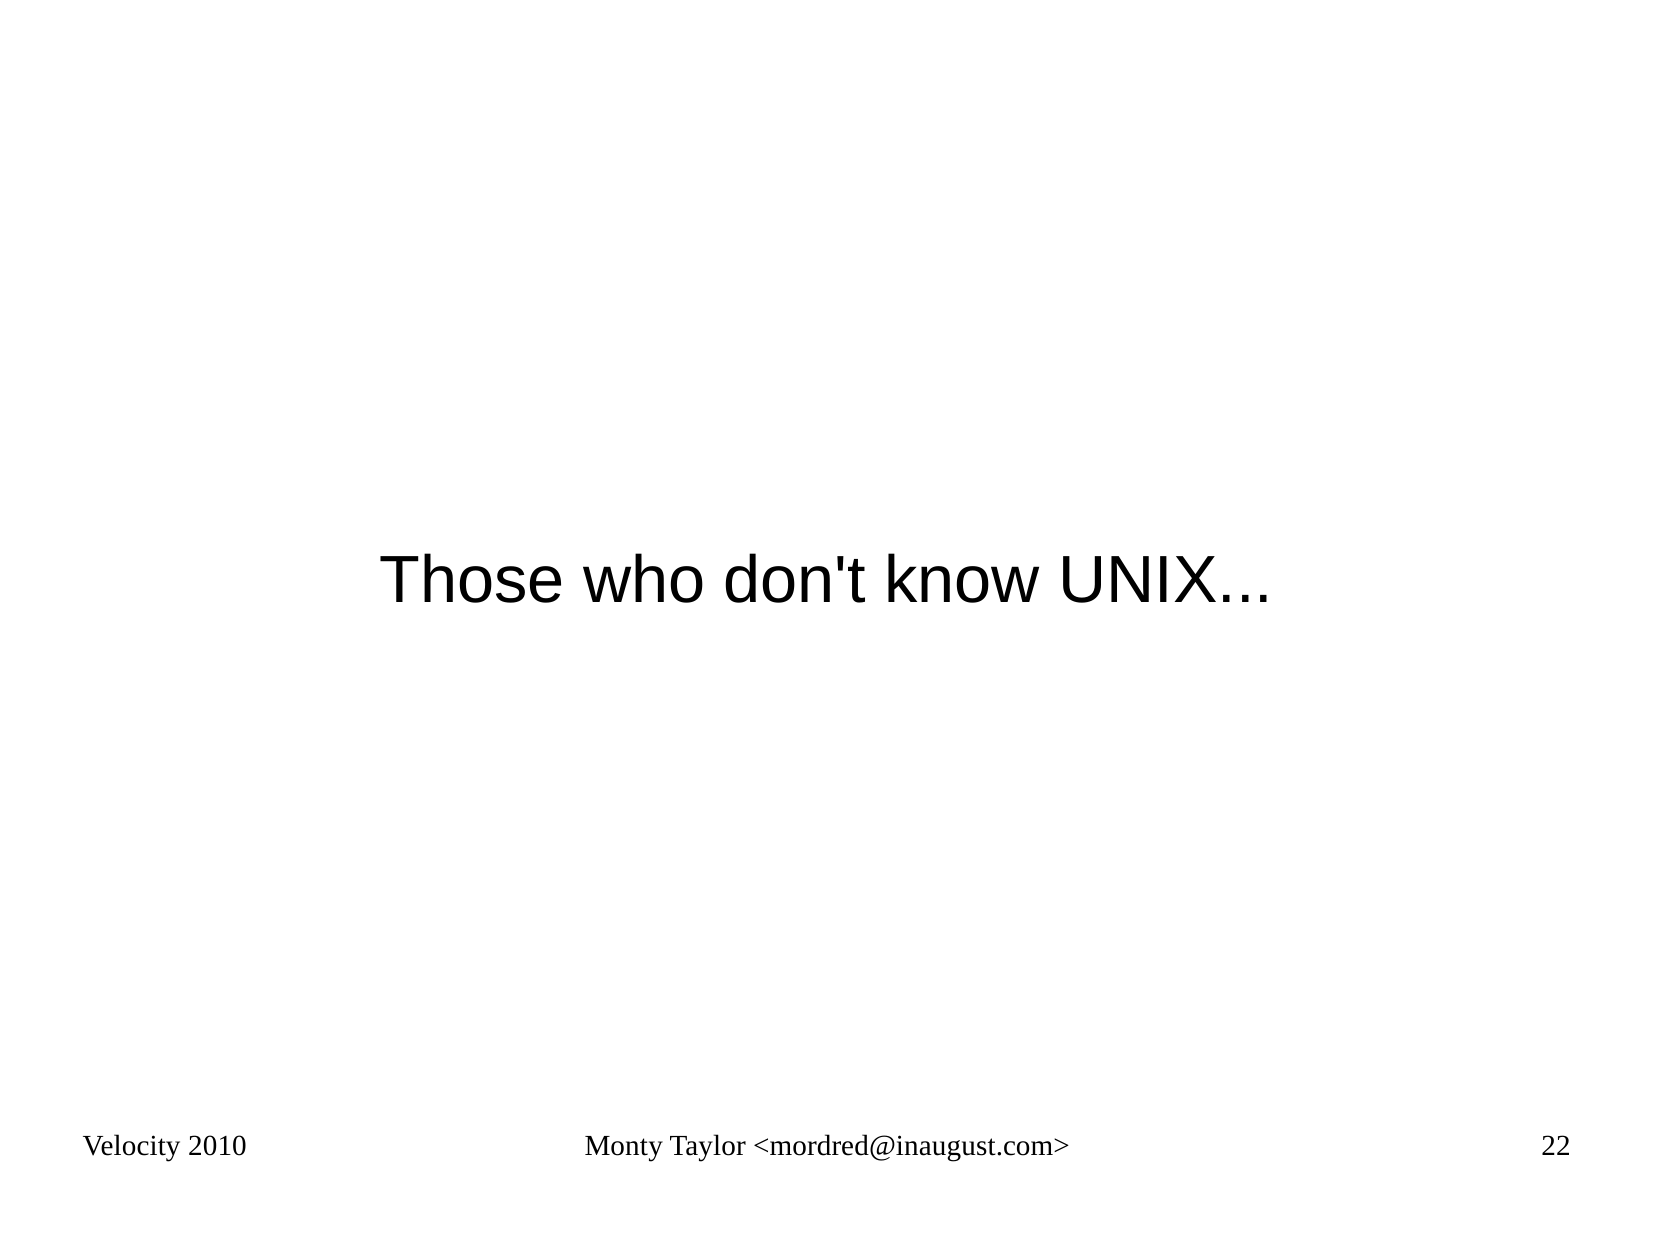

# Those who don't know UNIX...
Velocity 2010
Monty Taylor <mordred@inaugust.com>
22